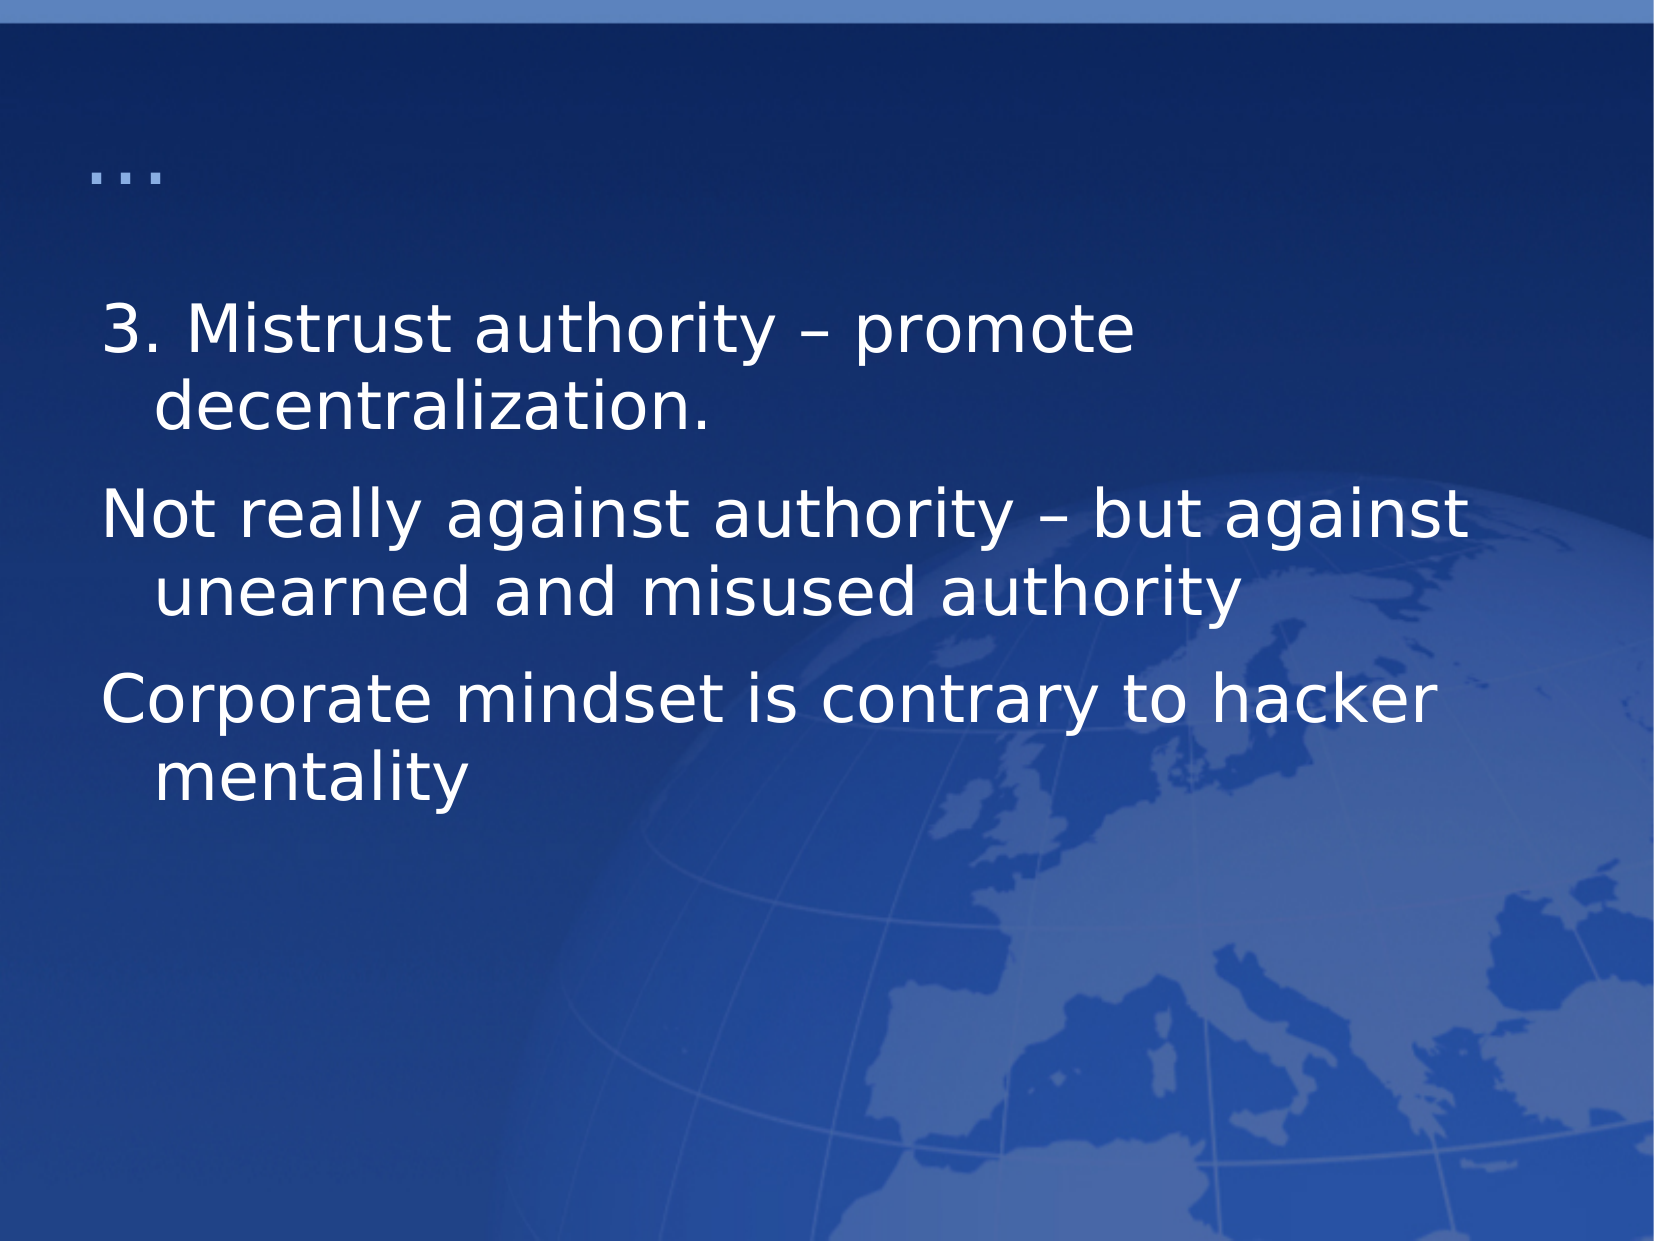

# ...
3. Mistrust authority – promote decentralization.
Not really against authority – but against unearned and misused authority
Corporate mindset is contrary to hacker mentality